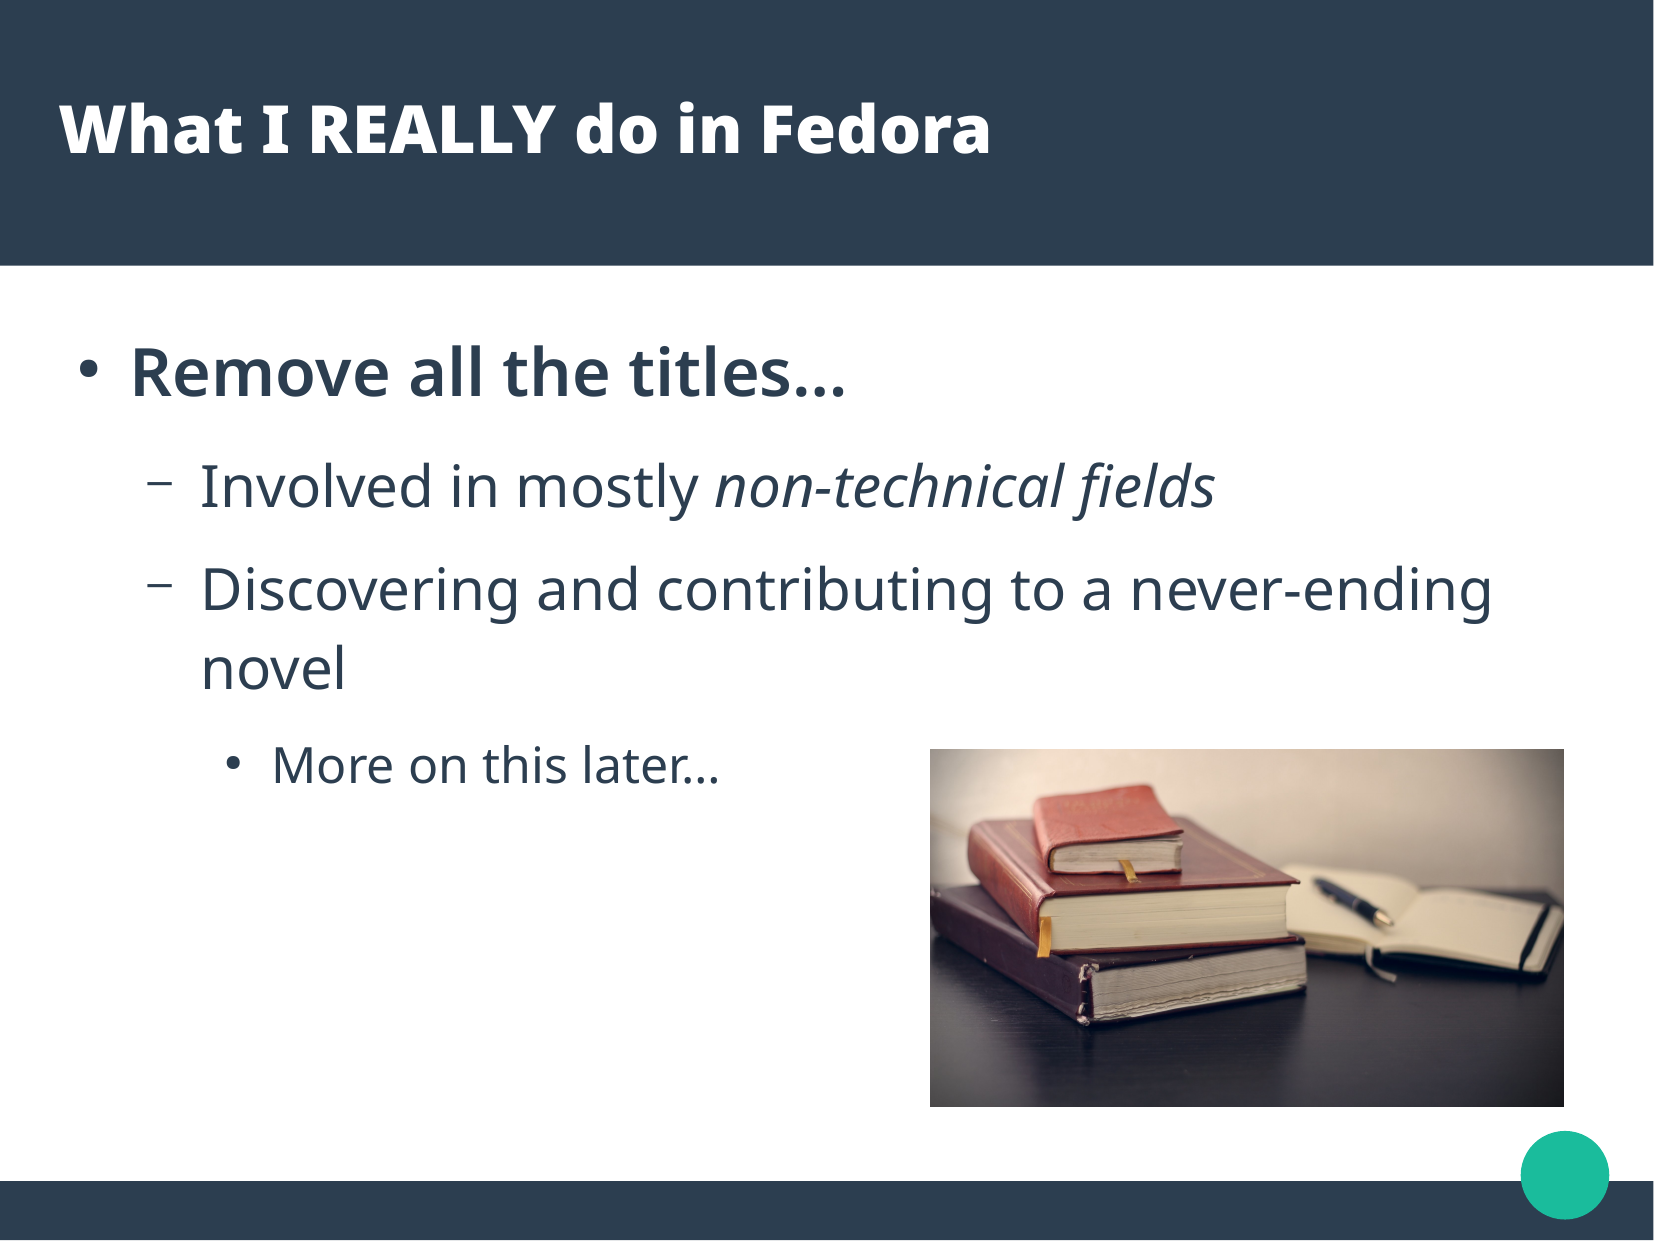

# What I REALLY do in Fedora
Remove all the titles…
Involved in mostly non-technical fields
Discovering and contributing to a never-ending novel
More on this later…